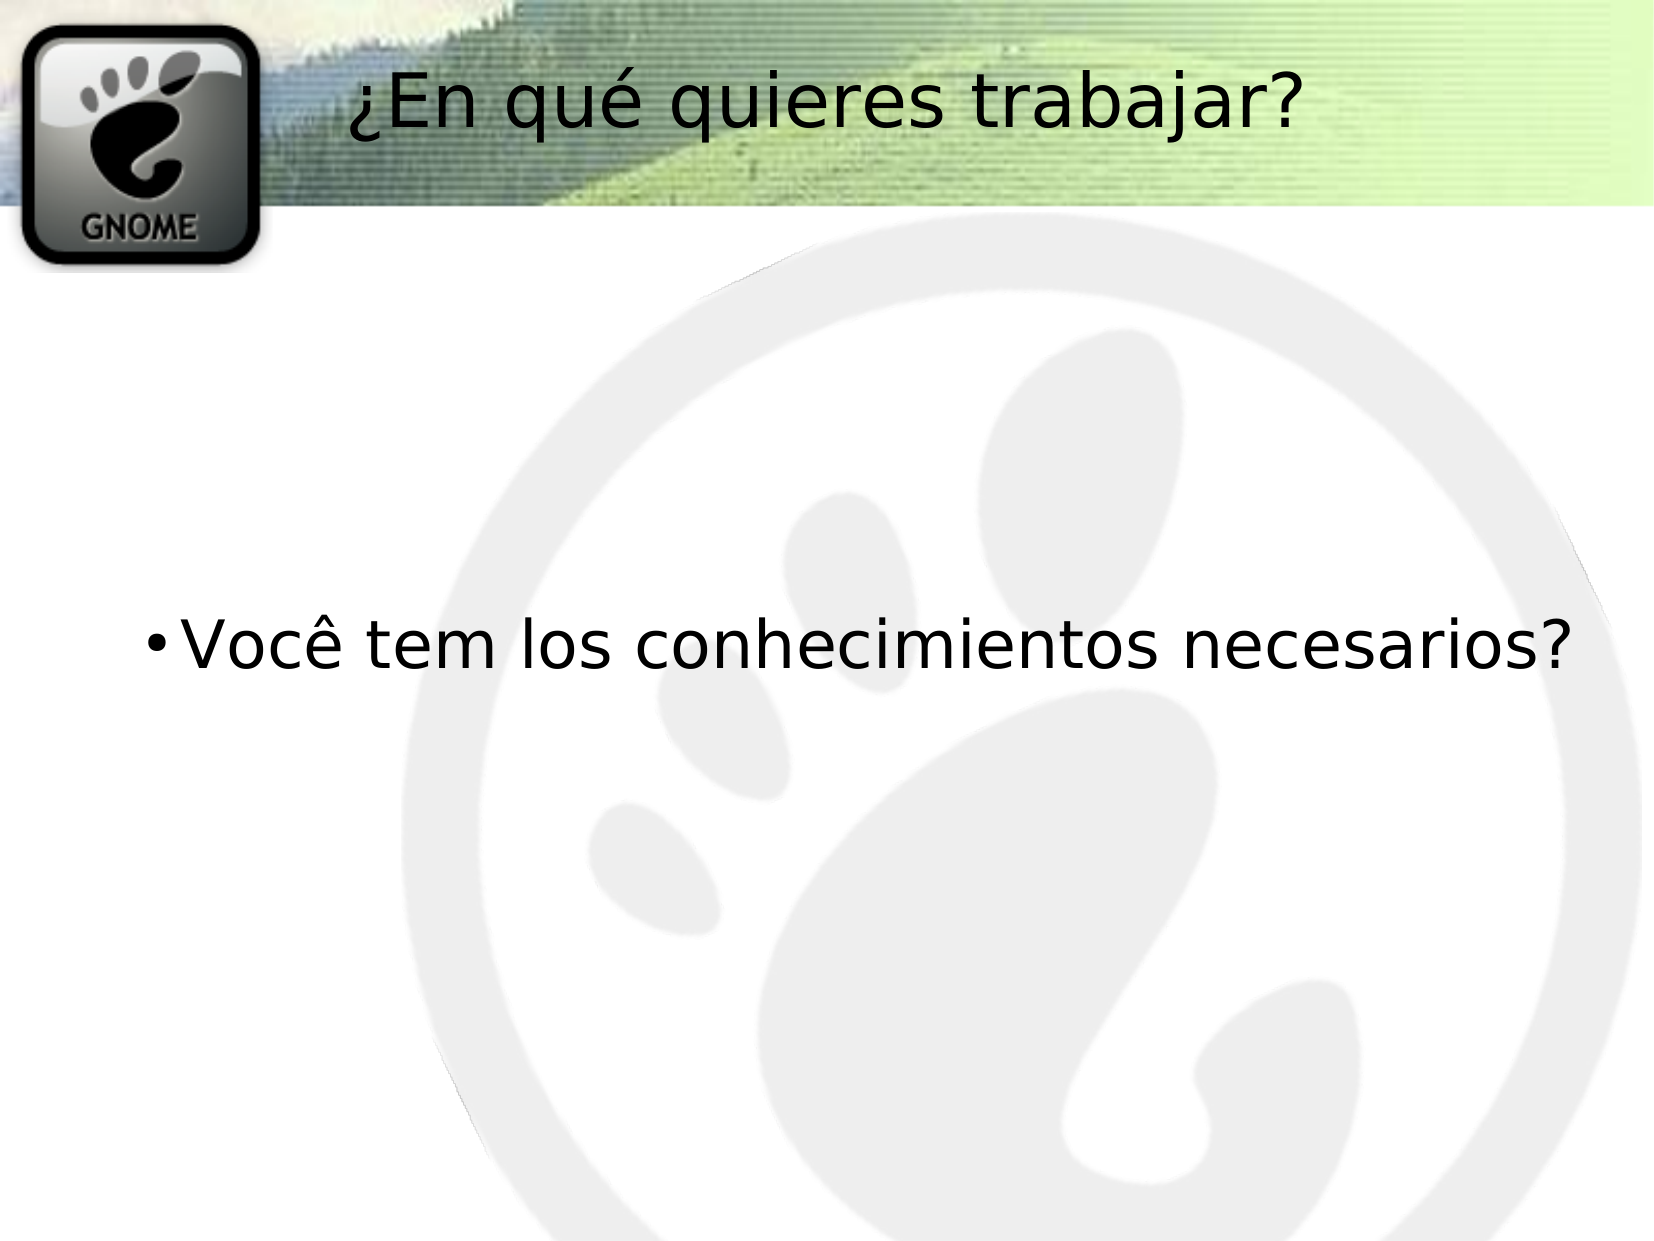

# ¿En qué quieres trabajar?
Você tem los conhecimientos necesarios?